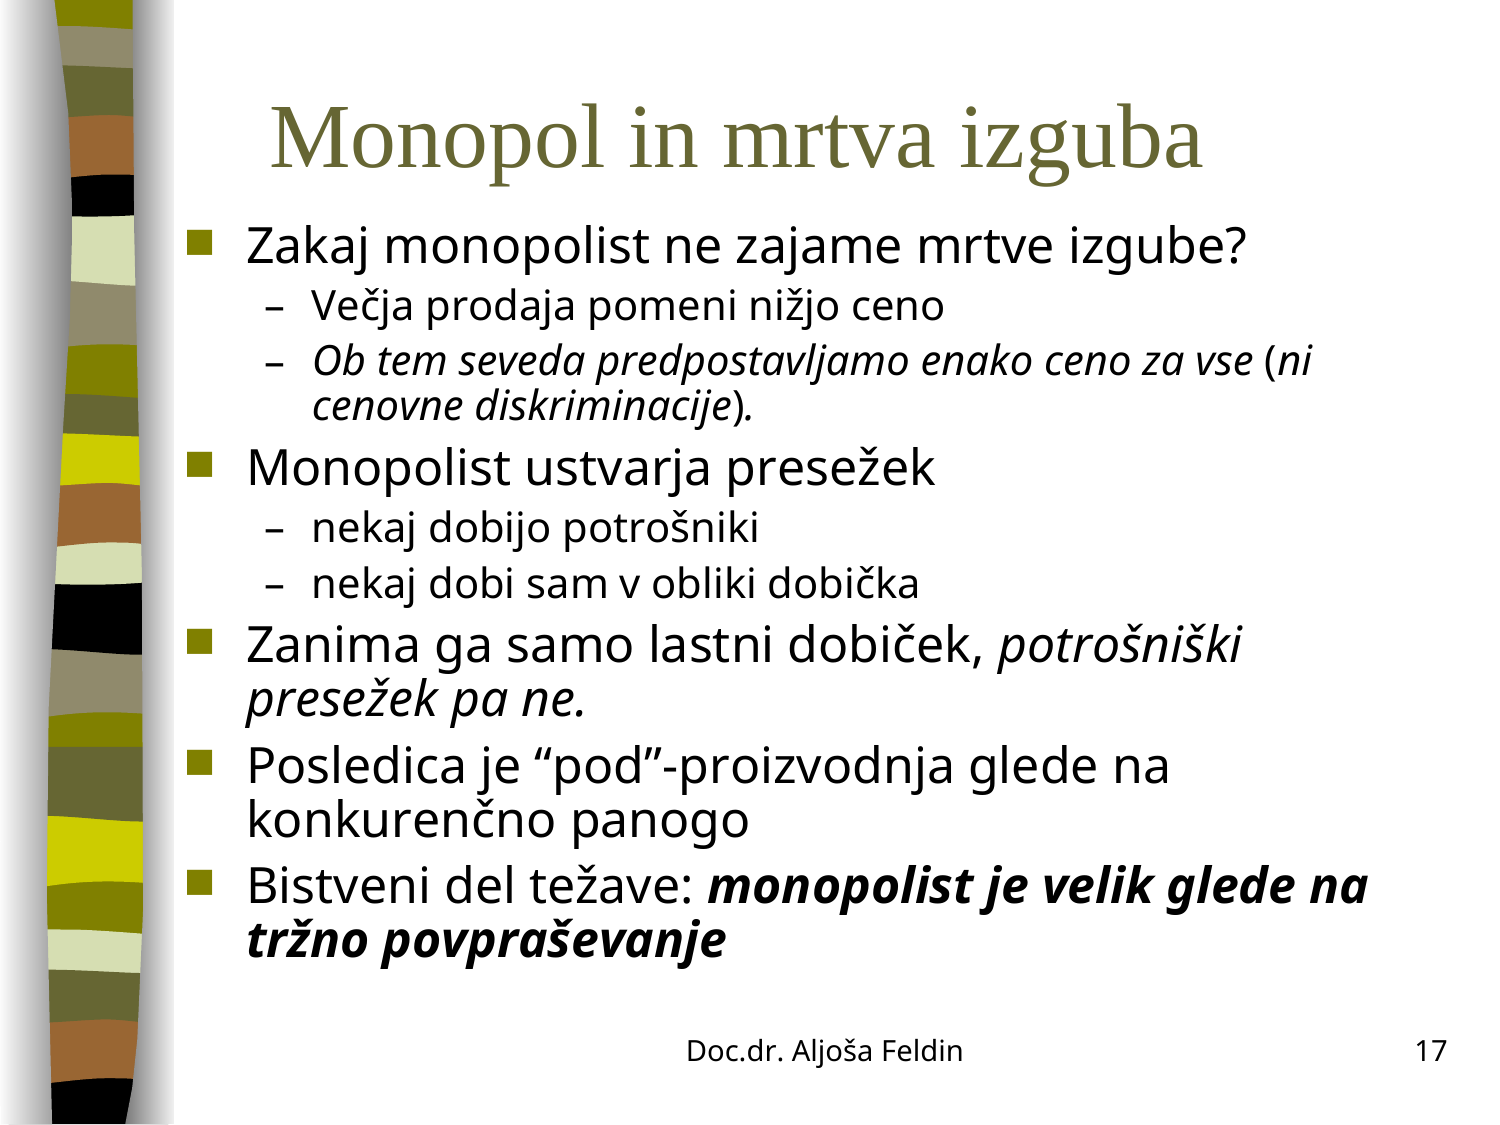

Monopol in mrtva izguba
# Zakaj monopolist ne zajame mrtve izgube?
Večja prodaja pomeni nižjo ceno
Ob tem seveda predpostavljamo enako ceno za vse (ni cenovne diskriminacije).
Monopolist ustvarja presežek
nekaj dobijo potrošniki
nekaj dobi sam v obliki dobička
Zanima ga samo lastni dobiček, potrošniški presežek pa ne.
Posledica je “pod”-proizvodnja glede na konkurenčno panogo
Bistveni del težave: monopolist je velik glede na tržno povpraševanje
Doc.dr. Aljoša Feldin